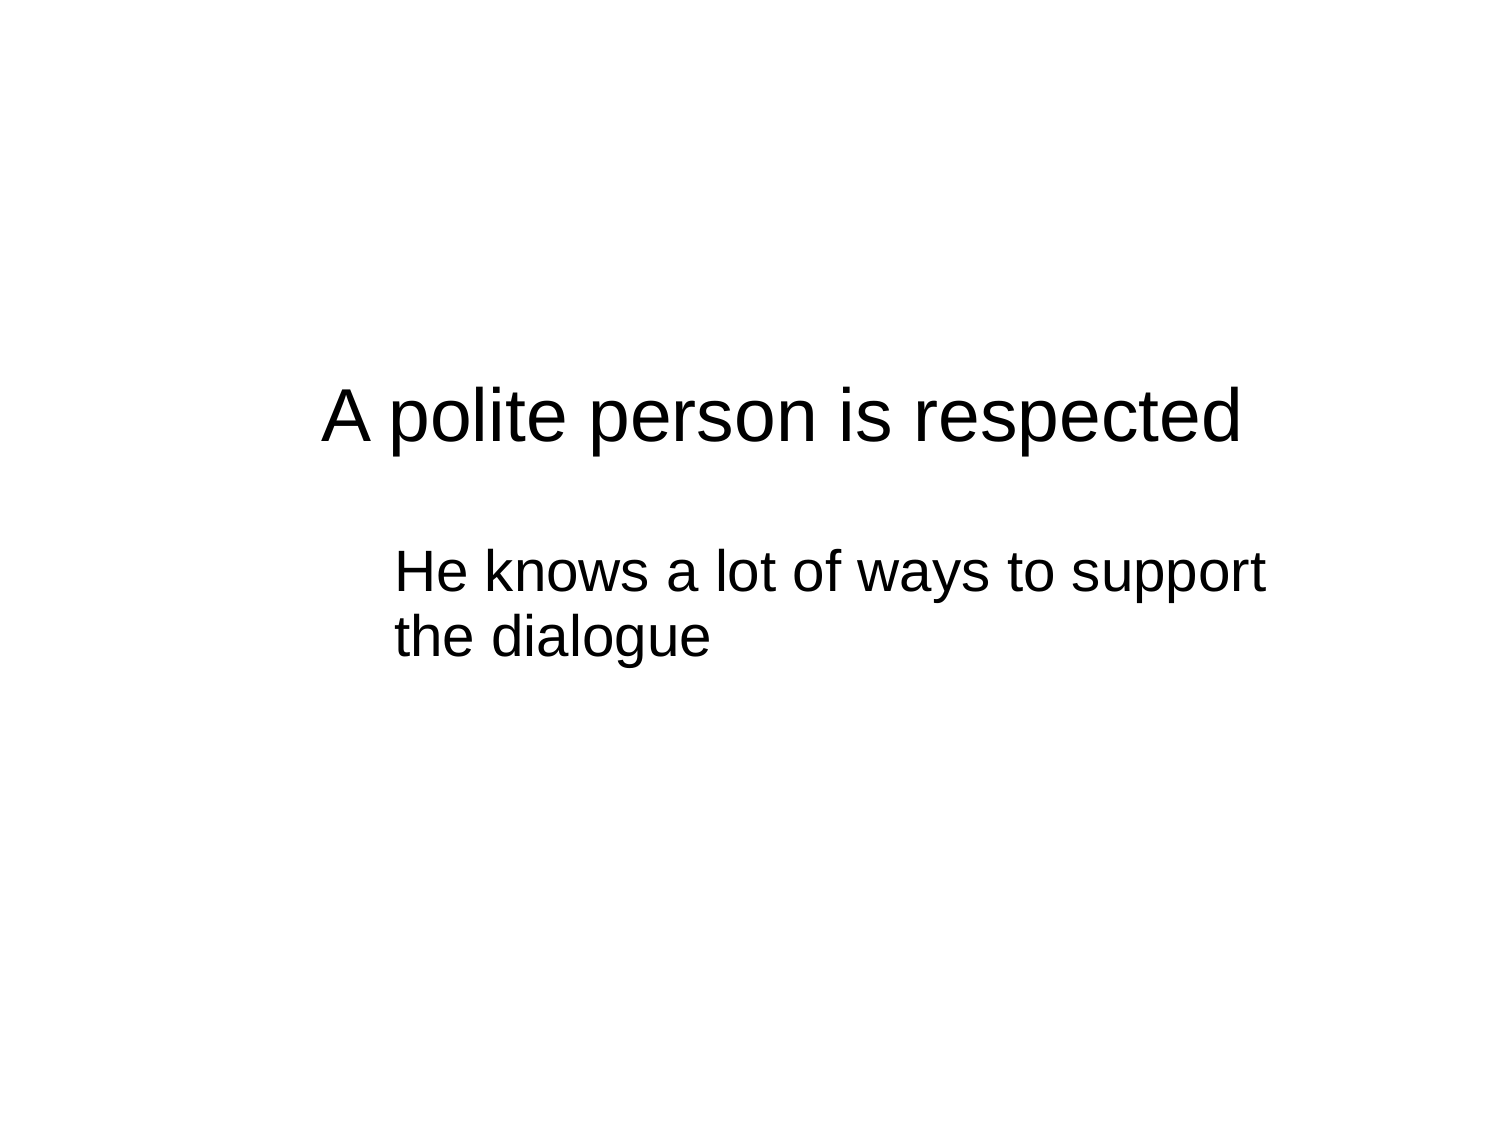

A polite person is respected
He knows a lot of ways to support
the dialogue